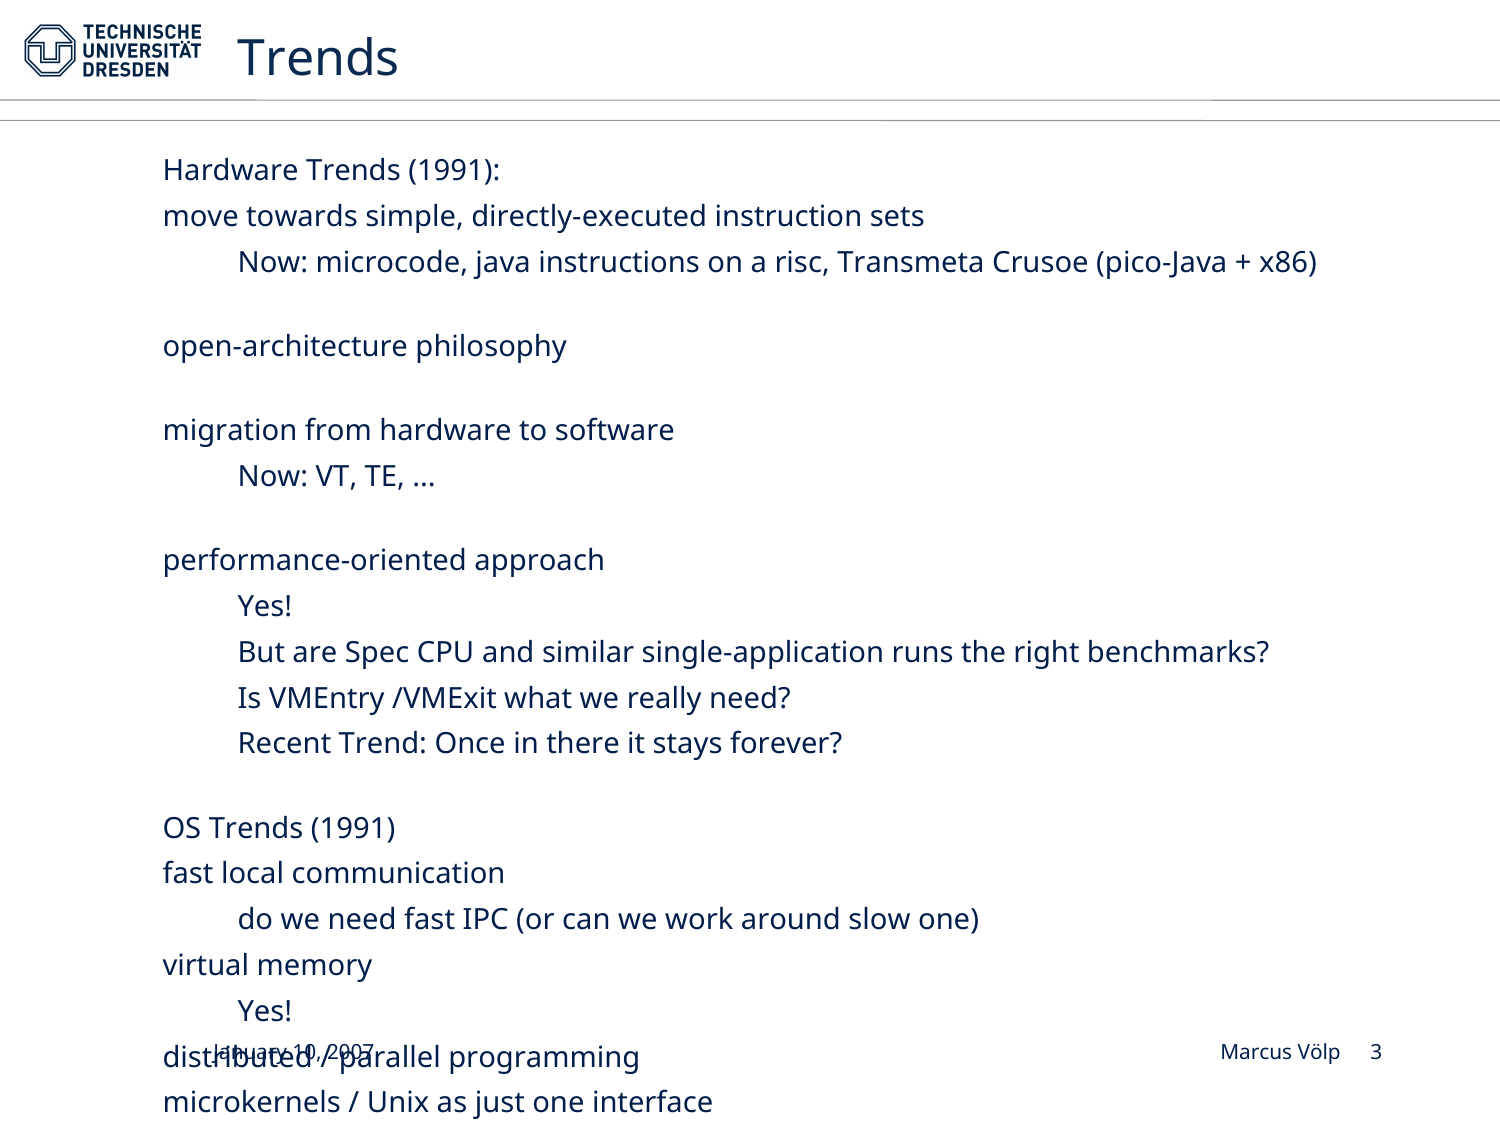

# Trends
Hardware Trends (1991):
move towards simple, directly-executed instruction sets
Now: microcode, java instructions on a risc, Transmeta Crusoe (pico-Java + x86)
open-architecture philosophy
migration from hardware to software
Now: VT, TE, ...
performance-oriented approach
Yes!
But are Spec CPU and similar single-application runs the right benchmarks?
Is VMEntry /VMExit what we really need?
Recent Trend: Once in there it stays forever?
OS Trends (1991)
fast local communication
do we need fast IPC (or can we work around slow one)
virtual memory
Yes!
distributed / parallel programming
microkernels / Unix as just one interface